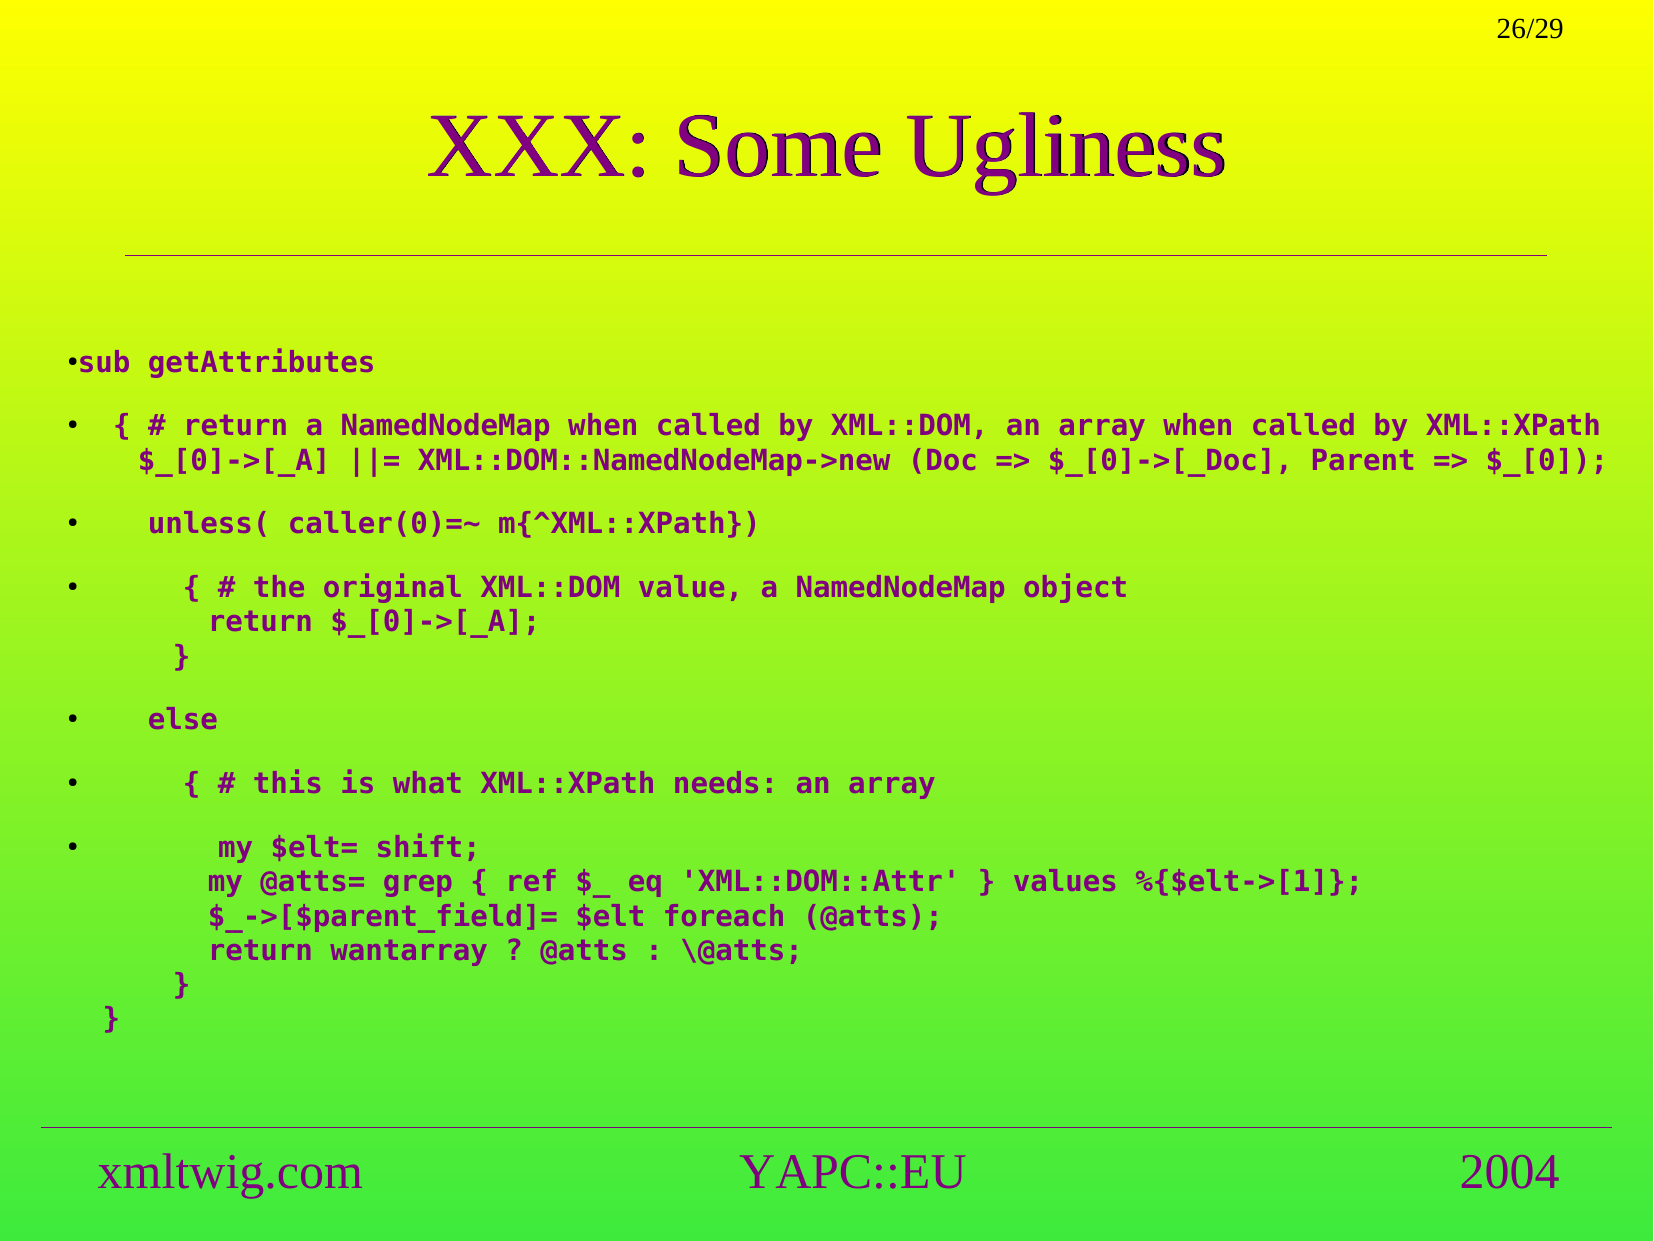

# XXX: Some Ugliness
sub getAttributes
 { # return a NamedNodeMap when called by XML::DOM, an array when called by XML::XPath
 $_[0]->[_A] ||= XML::DOM::NamedNodeMap->new (Doc => $_[0]->[_Doc], Parent => $_[0]);
 unless( caller(0)=~ m{^XML::XPath})
 { # the original XML::DOM value, a NamedNodeMap object
 return $_[0]->[_A];
 }
 else
 { # this is what XML::XPath needs: an array
 my $elt= shift;
 my @atts= grep { ref $_ eq 'XML::DOM::Attr' } values %{$elt->[1]};
 $_->[$parent_field]= $elt foreach (@atts);
 return wantarray ? @atts : \@atts;
 }
 }